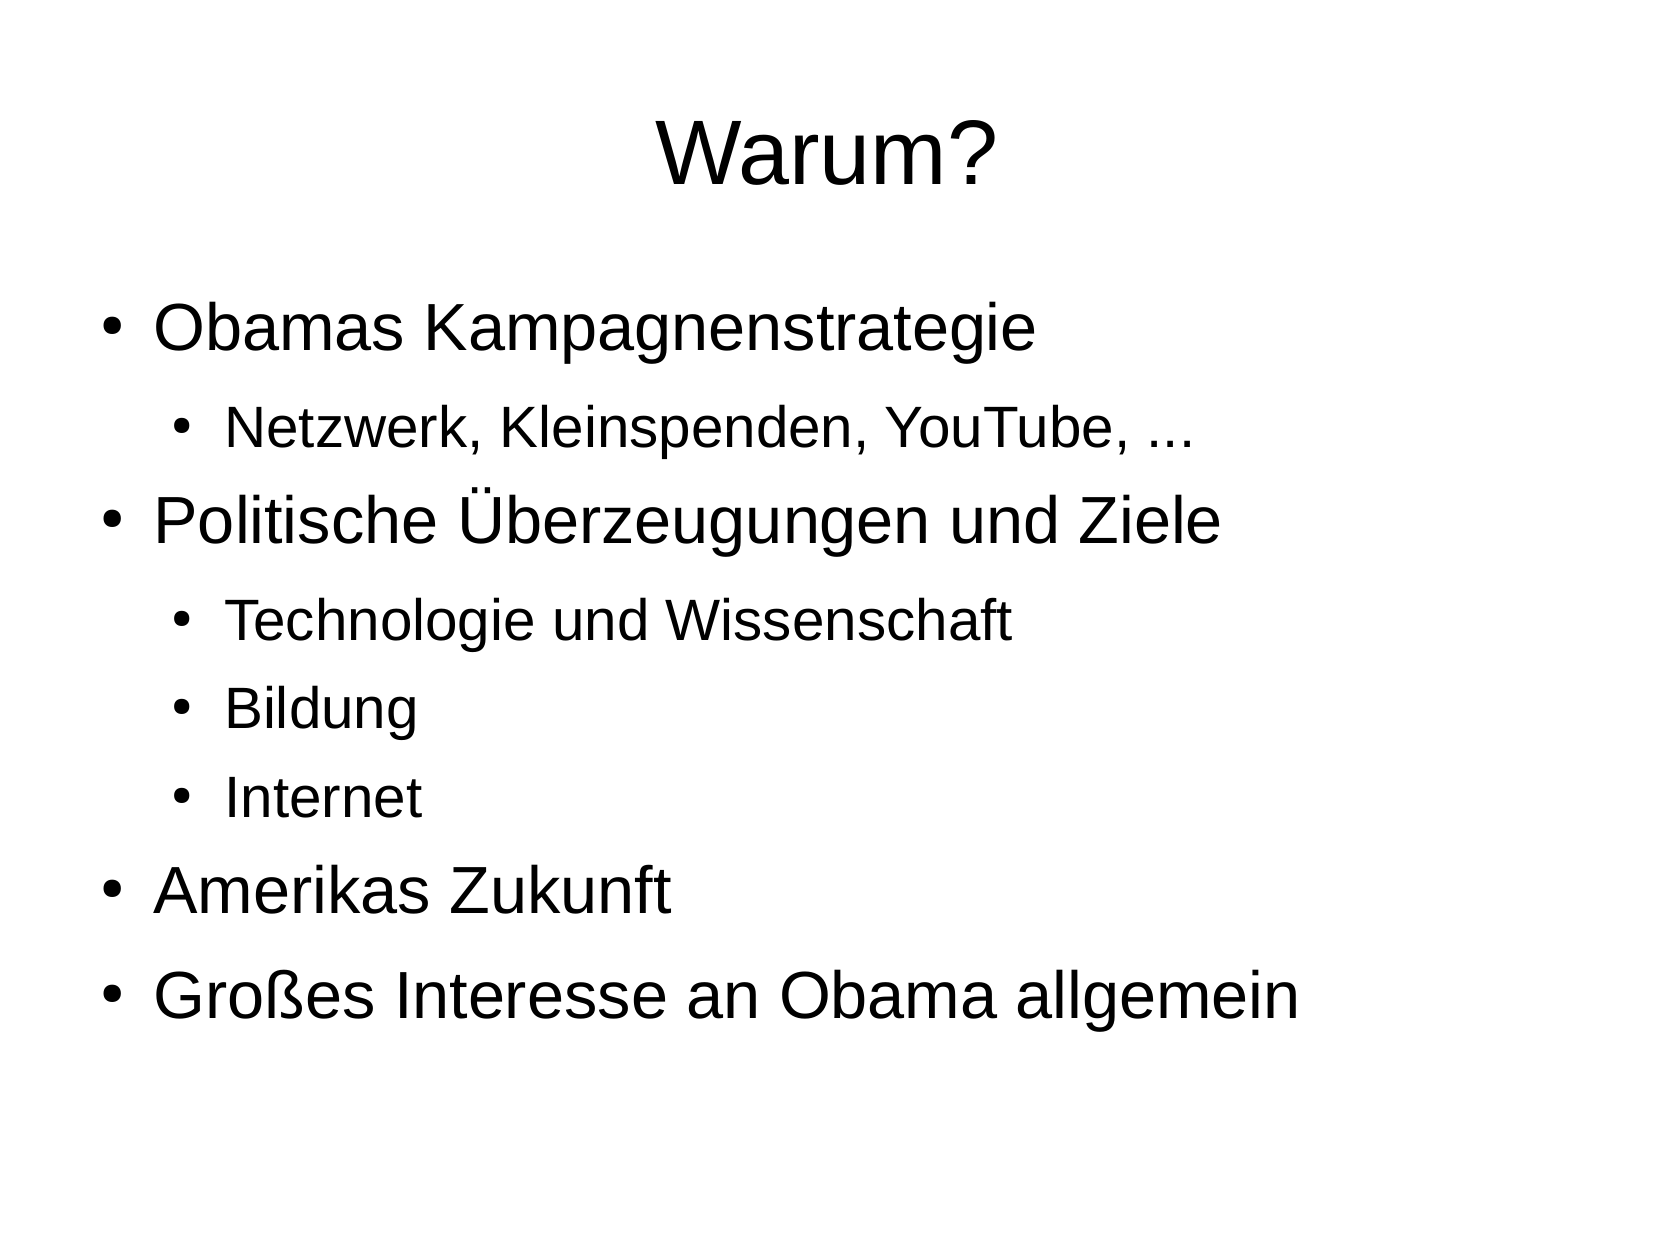

# Warum?
Obamas Kampagnenstrategie
Netzwerk, Kleinspenden, YouTube, ...
Politische Überzeugungen und Ziele
Technologie und Wissenschaft
Bildung
Internet
Amerikas Zukunft
Großes Interesse an Obama allgemein